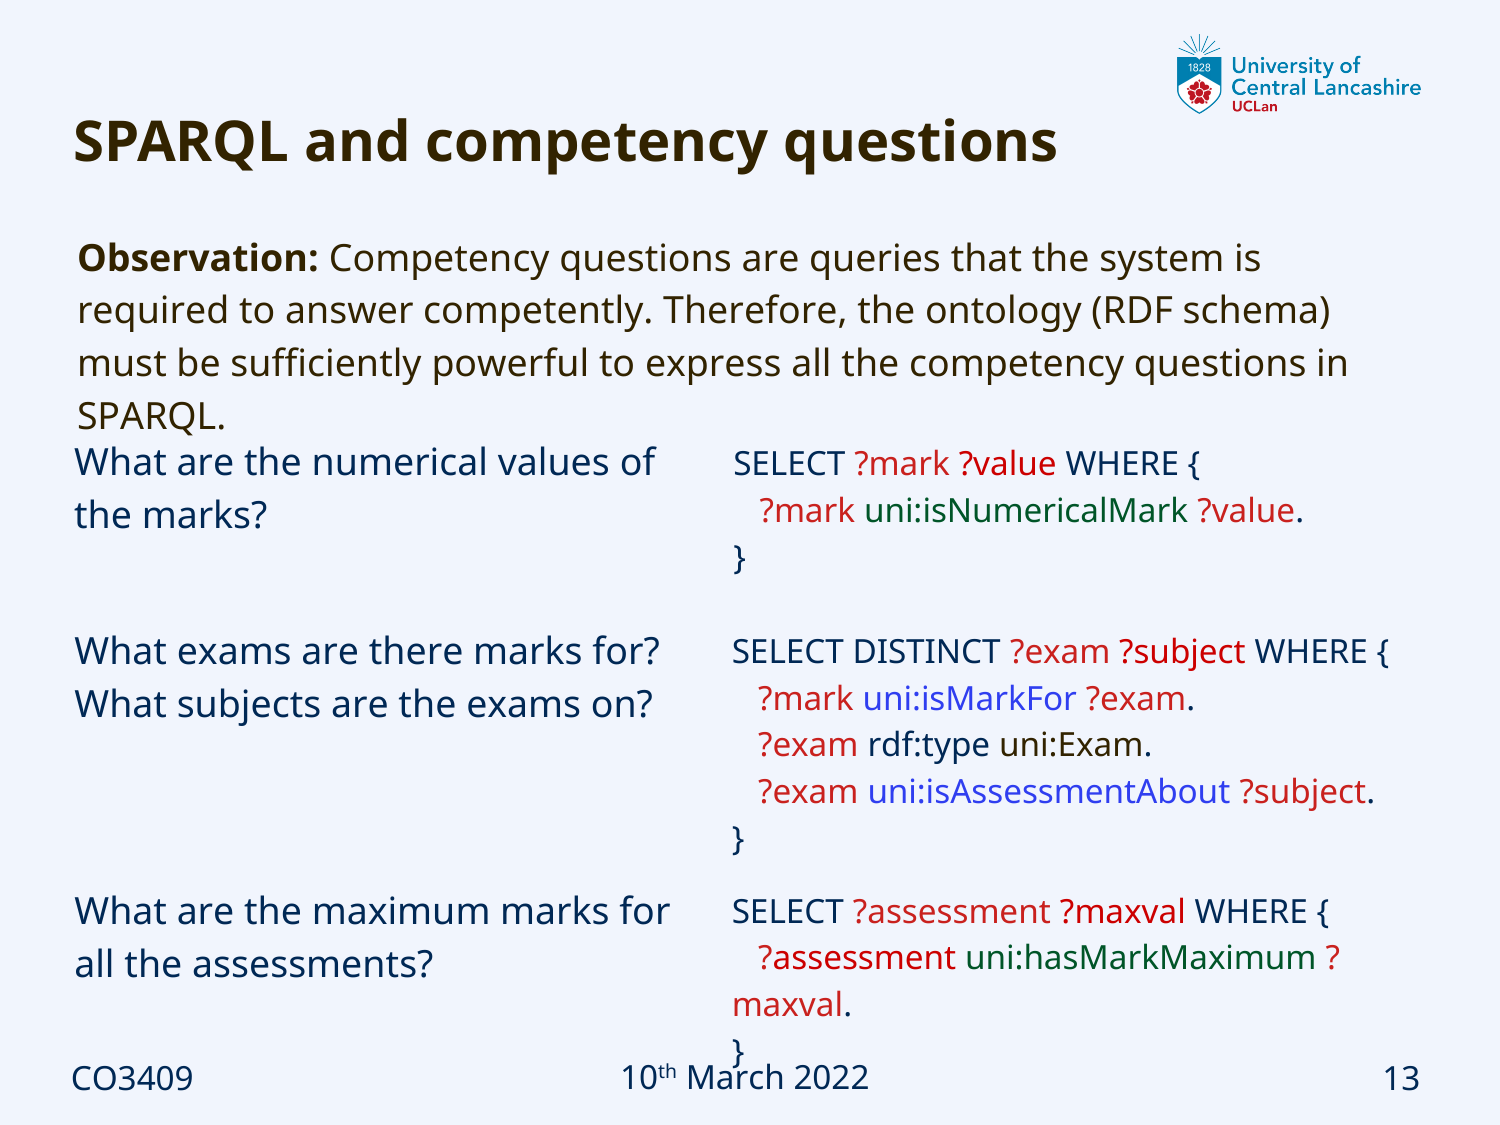

# SPARQL and competency questions
Observation: Competency questions are queries that the system is required to answer competently. Therefore, the ontology (RDF schema) must be sufficiently powerful to express all the competency questions in SPARQL.
What are the numerical values of the marks?
SELECT ?mark ?value WHERE {
 ?mark uni:isNumericalMark ?value.
}
What exams are there marks for? What subjects are the exams on?
SELECT DISTINCT ?exam ?subject WHERE {
 ?mark uni:isMarkFor ?exam.
 ?exam rdf:type uni:Exam.
 ?exam uni:isAssessmentAbout ?subject.
}
What are the maximum marks for all the assessments?
SELECT ?assessment ?maxval WHERE {
 ?assessment uni:hasMarkMaximum ?maxval.
}